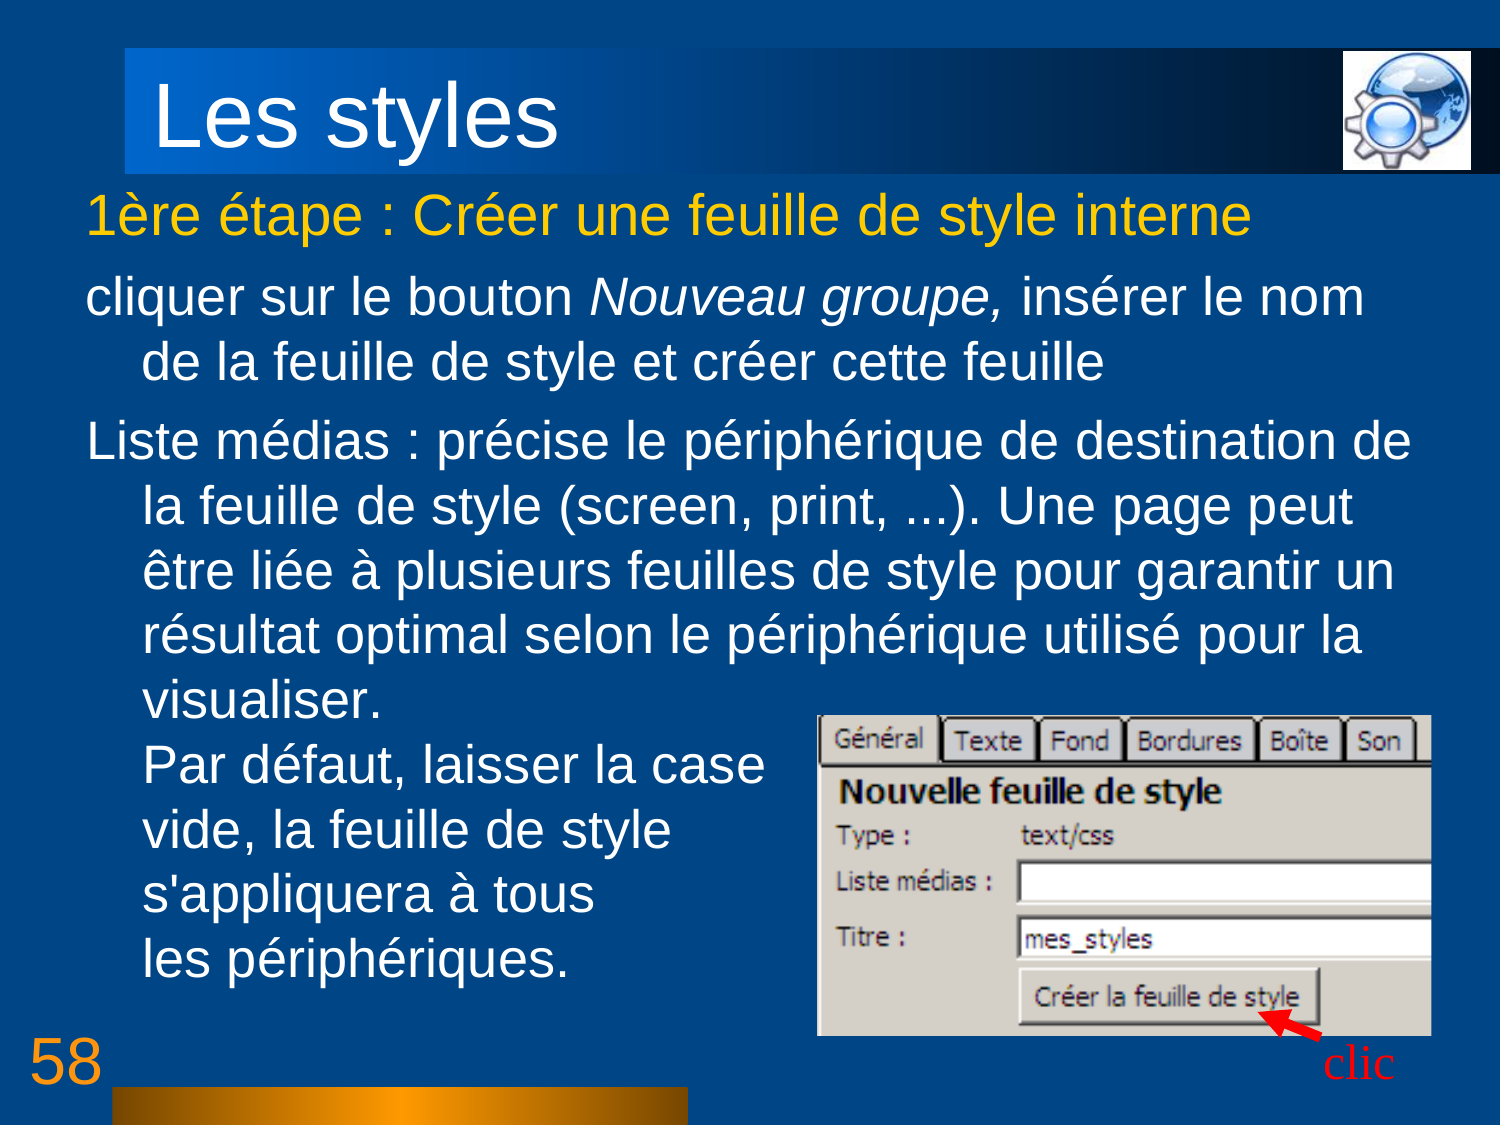

Les styles
# 1ère étape : Créer une feuille de style interne
cliquer sur le bouton Nouveau groupe, insérer le nom de la feuille de style et créer cette feuille
Liste médias : précise le périphérique de destination de la feuille de style (screen, print, ...). Une page peut être liée à plusieurs feuilles de style pour garantir un résultat optimal selon le périphérique utilisé pour la visualiser.
Par défaut, laisser la case
vide, la feuille de style
s'appliquera à tous
les périphériques.
clic